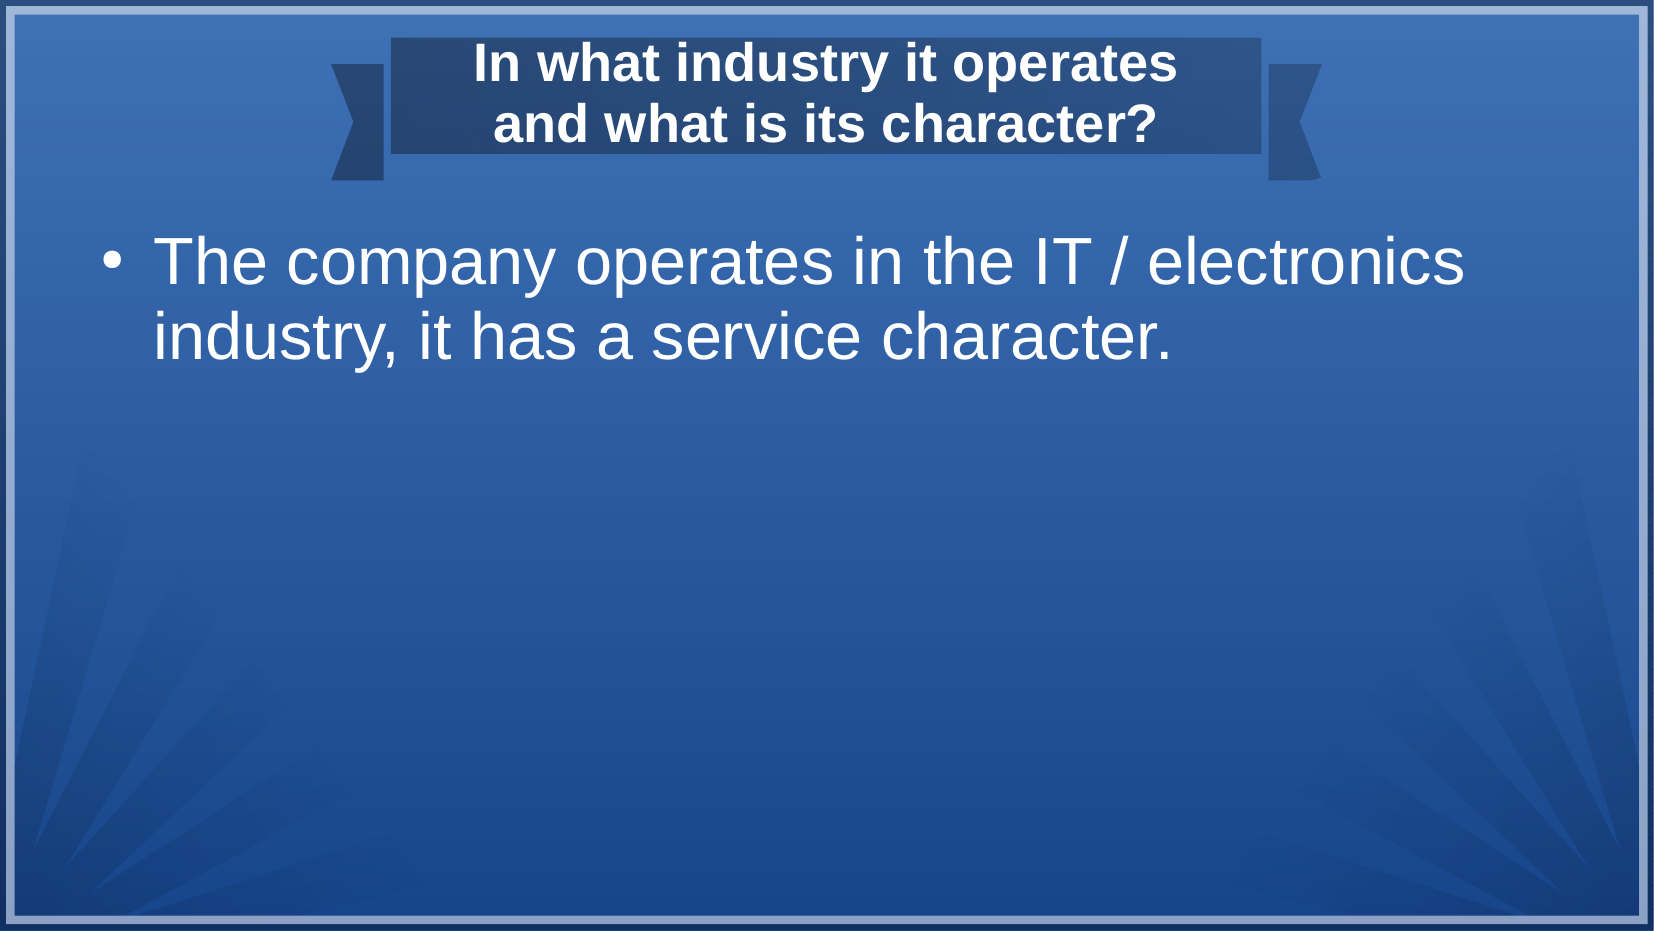

# In what industry it operates and what is its character?
The company operates in the IT / electronics industry, it has a service character.